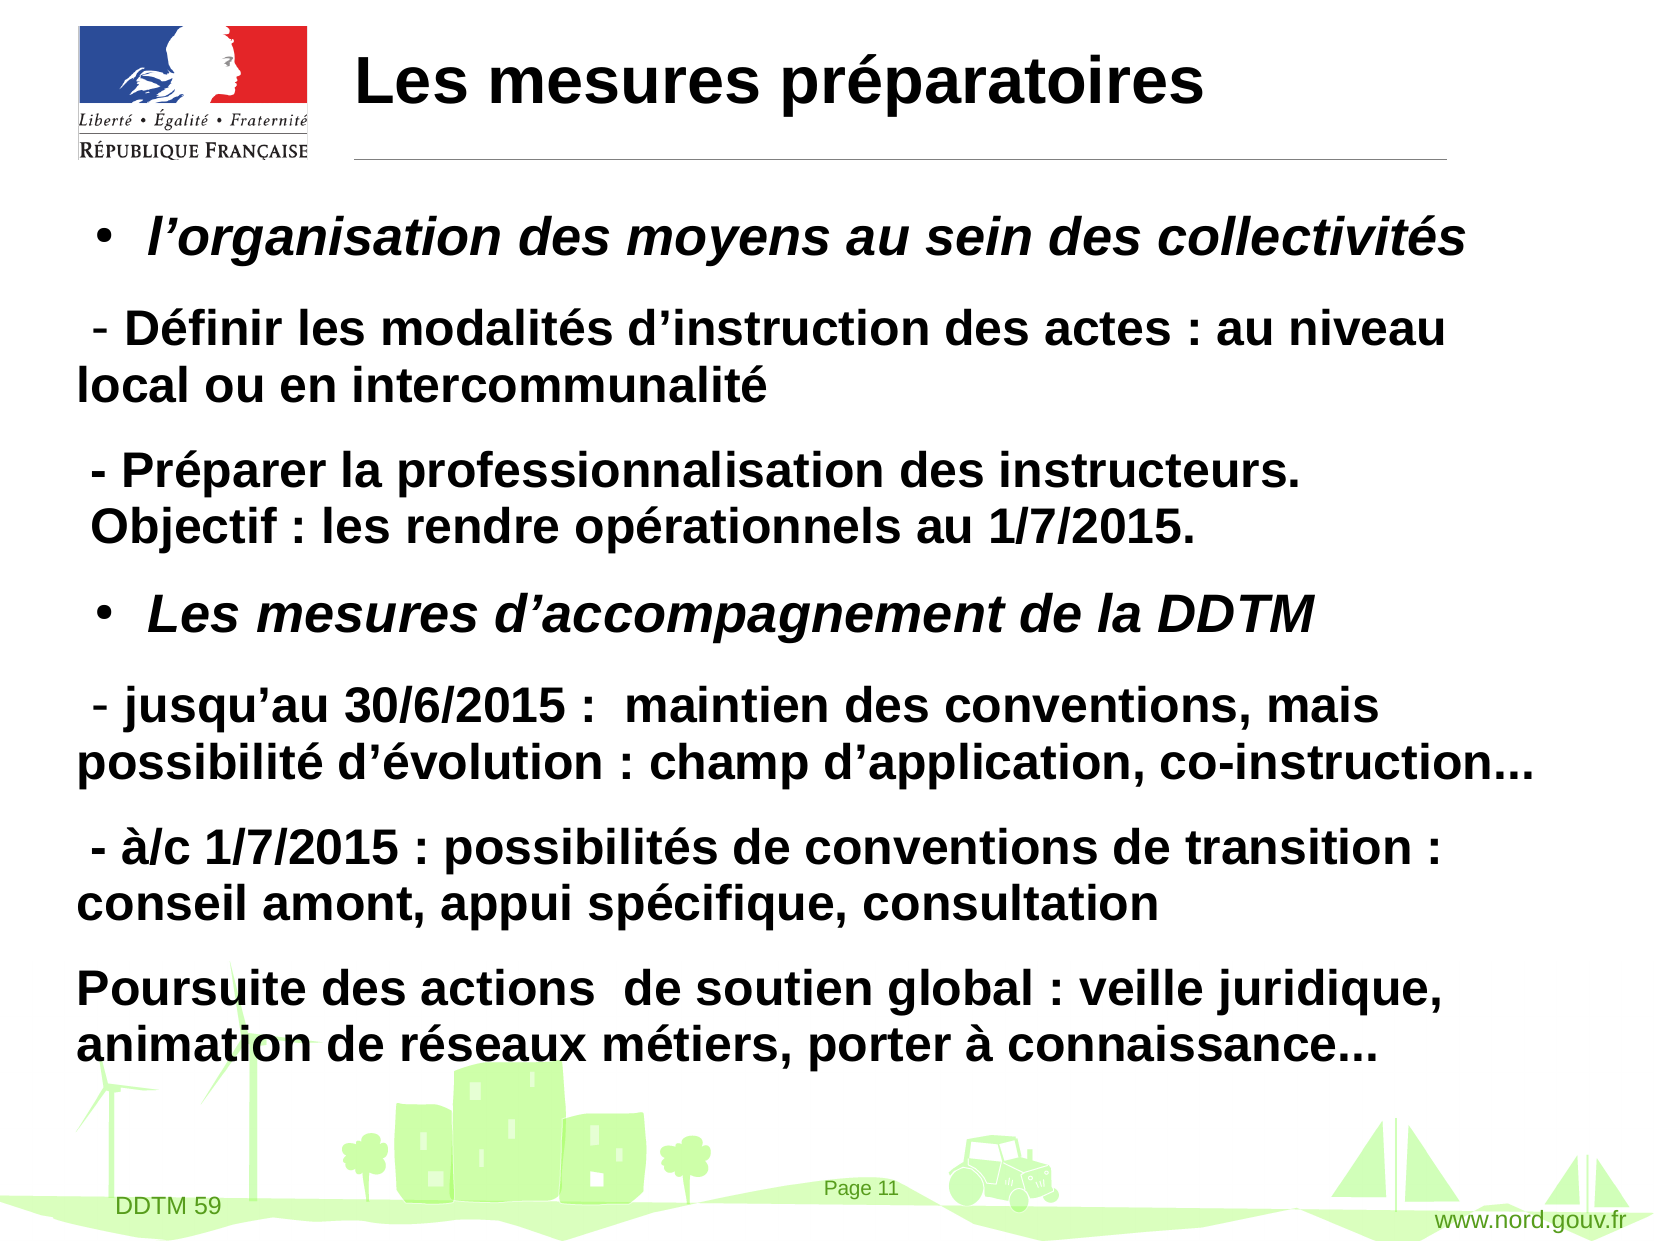

# Les mesures préparatoires
l’organisation des moyens au sein des collectivités
 - Définir les modalités d’instruction des actes : au niveau local ou en intercommunalité
 - Préparer la professionnalisation des instructeurs. Objectif : les rendre opérationnels au 1/7/2015.
Les mesures d’accompagnement de la DDTM
 - jusqu’au 30/6/2015 : maintien des conventions, mais possibilité d’évolution : champ d’application, co-instruction...
 - à/c 1/7/2015 : possibilités de conventions de transition : conseil amont, appui spécifique, consultation
Poursuite des actions de soutien global : veille juridique, animation de réseaux métiers, porter à connaissance...